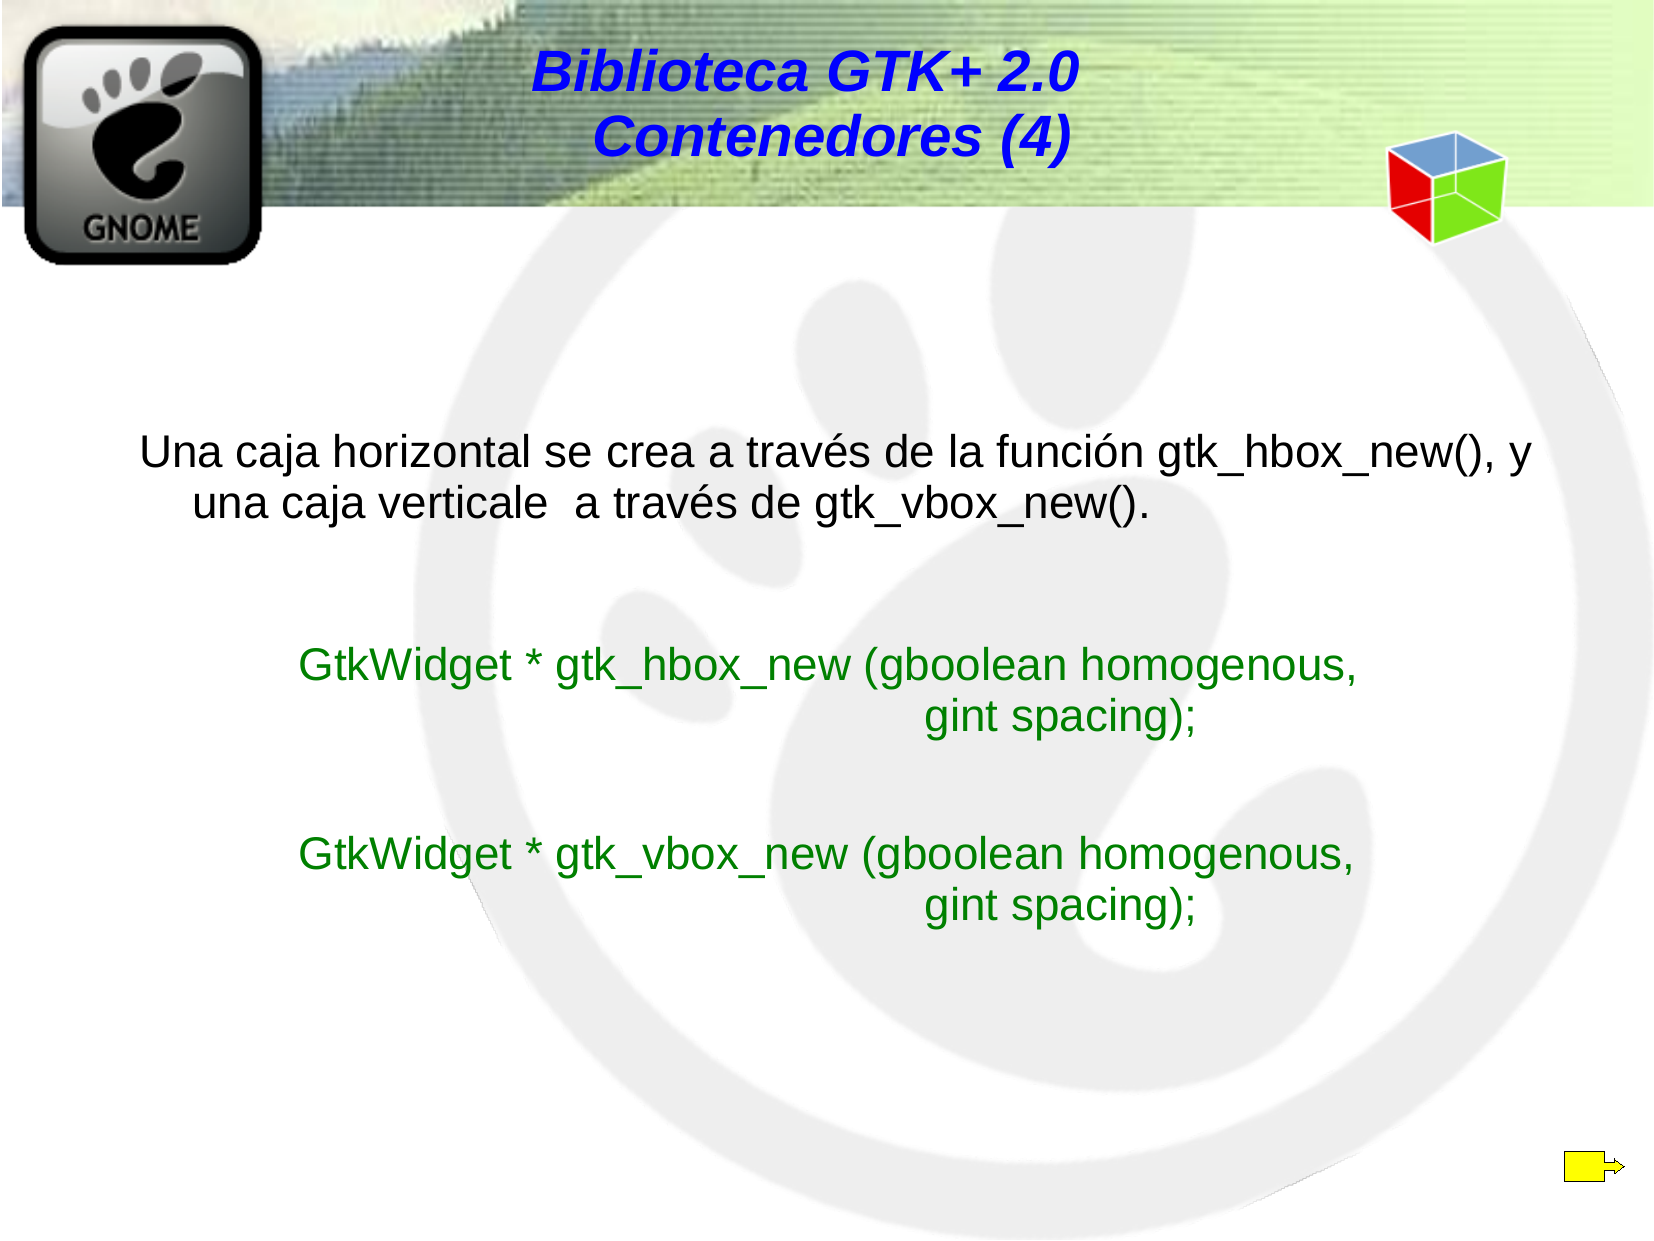

# Biblioteca GTK+ 2.0 Contenedores (4)
Una caja horizontal se crea a través de la función gtk_hbox_new(), y una caja verticale a través de gtk_vbox_new().
GtkWidget * gtk_hbox_new (gboolean homogenous, 										gint spacing);
GtkWidget * gtk_vbox_new (gboolean homogenous, 										gint spacing);